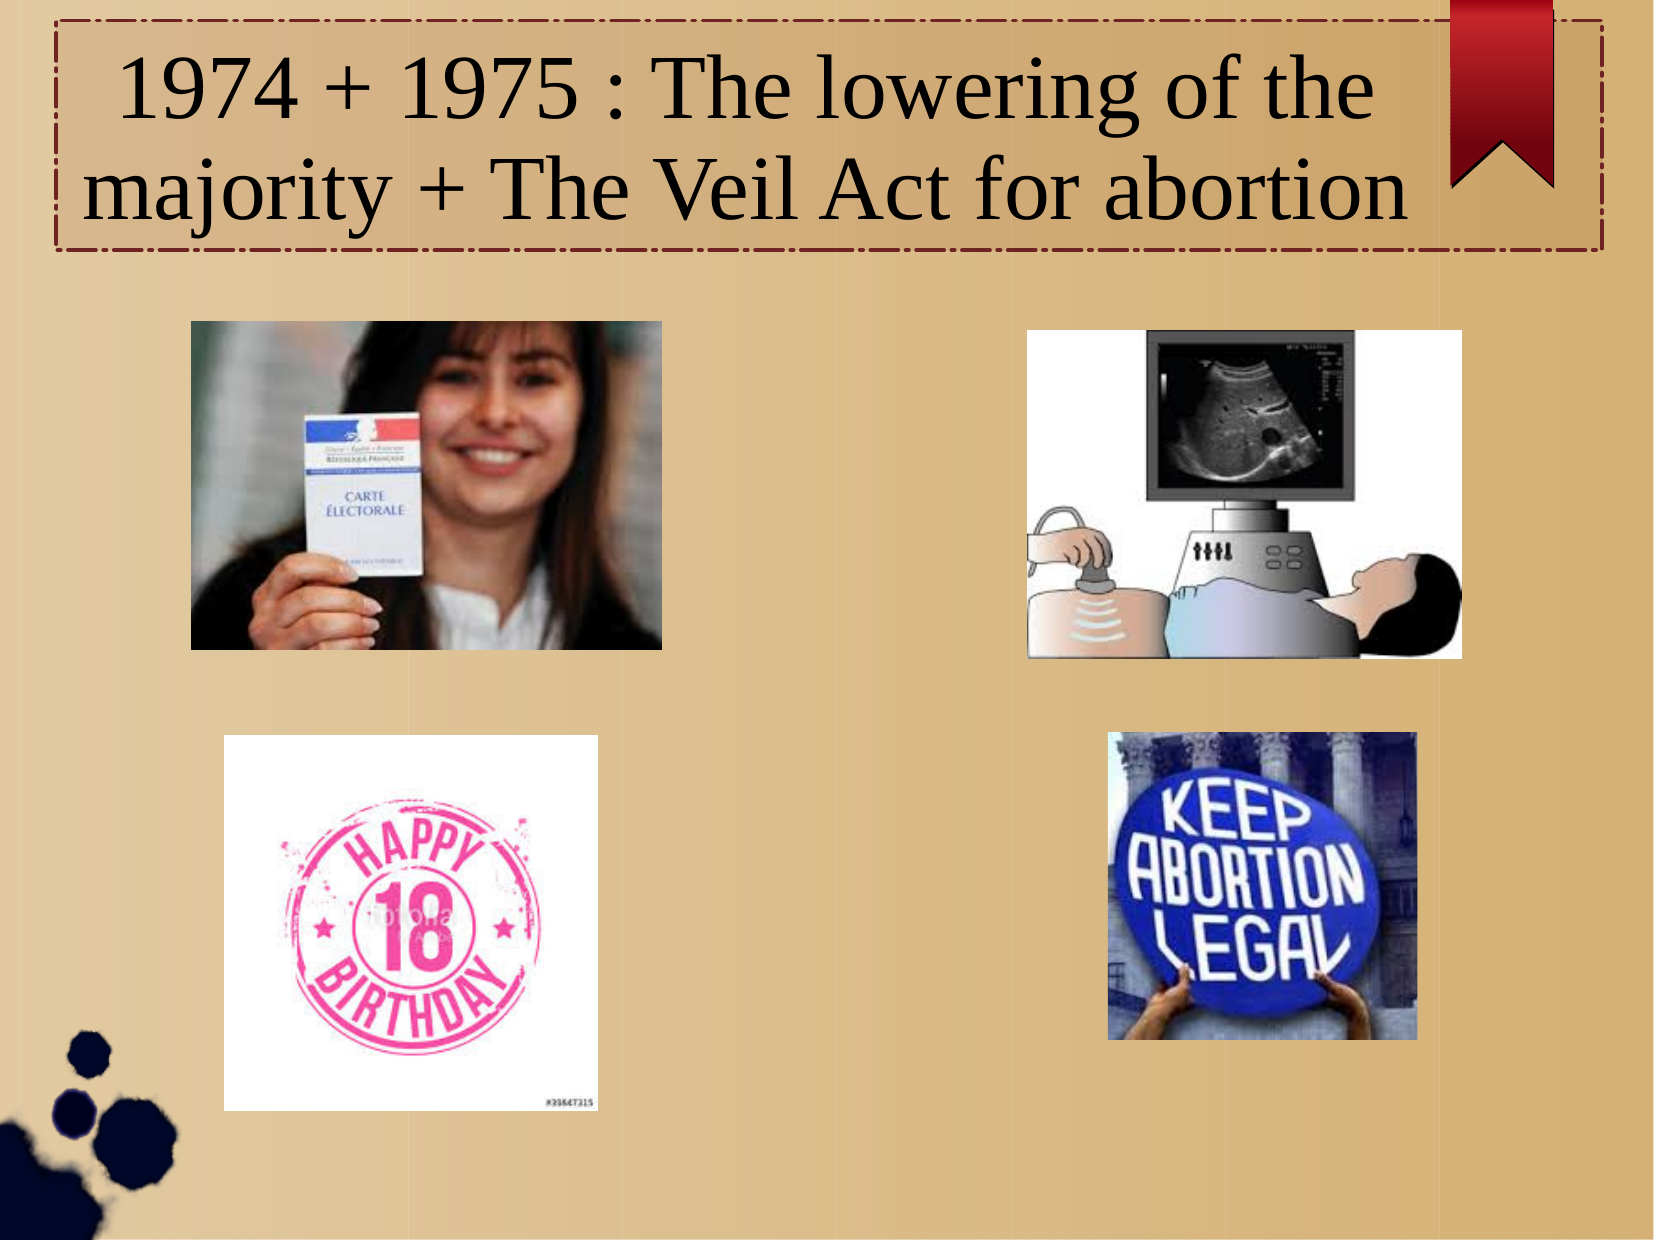

# 1974 + 1975 : The lowering of the majority + The Veil Act for abortion